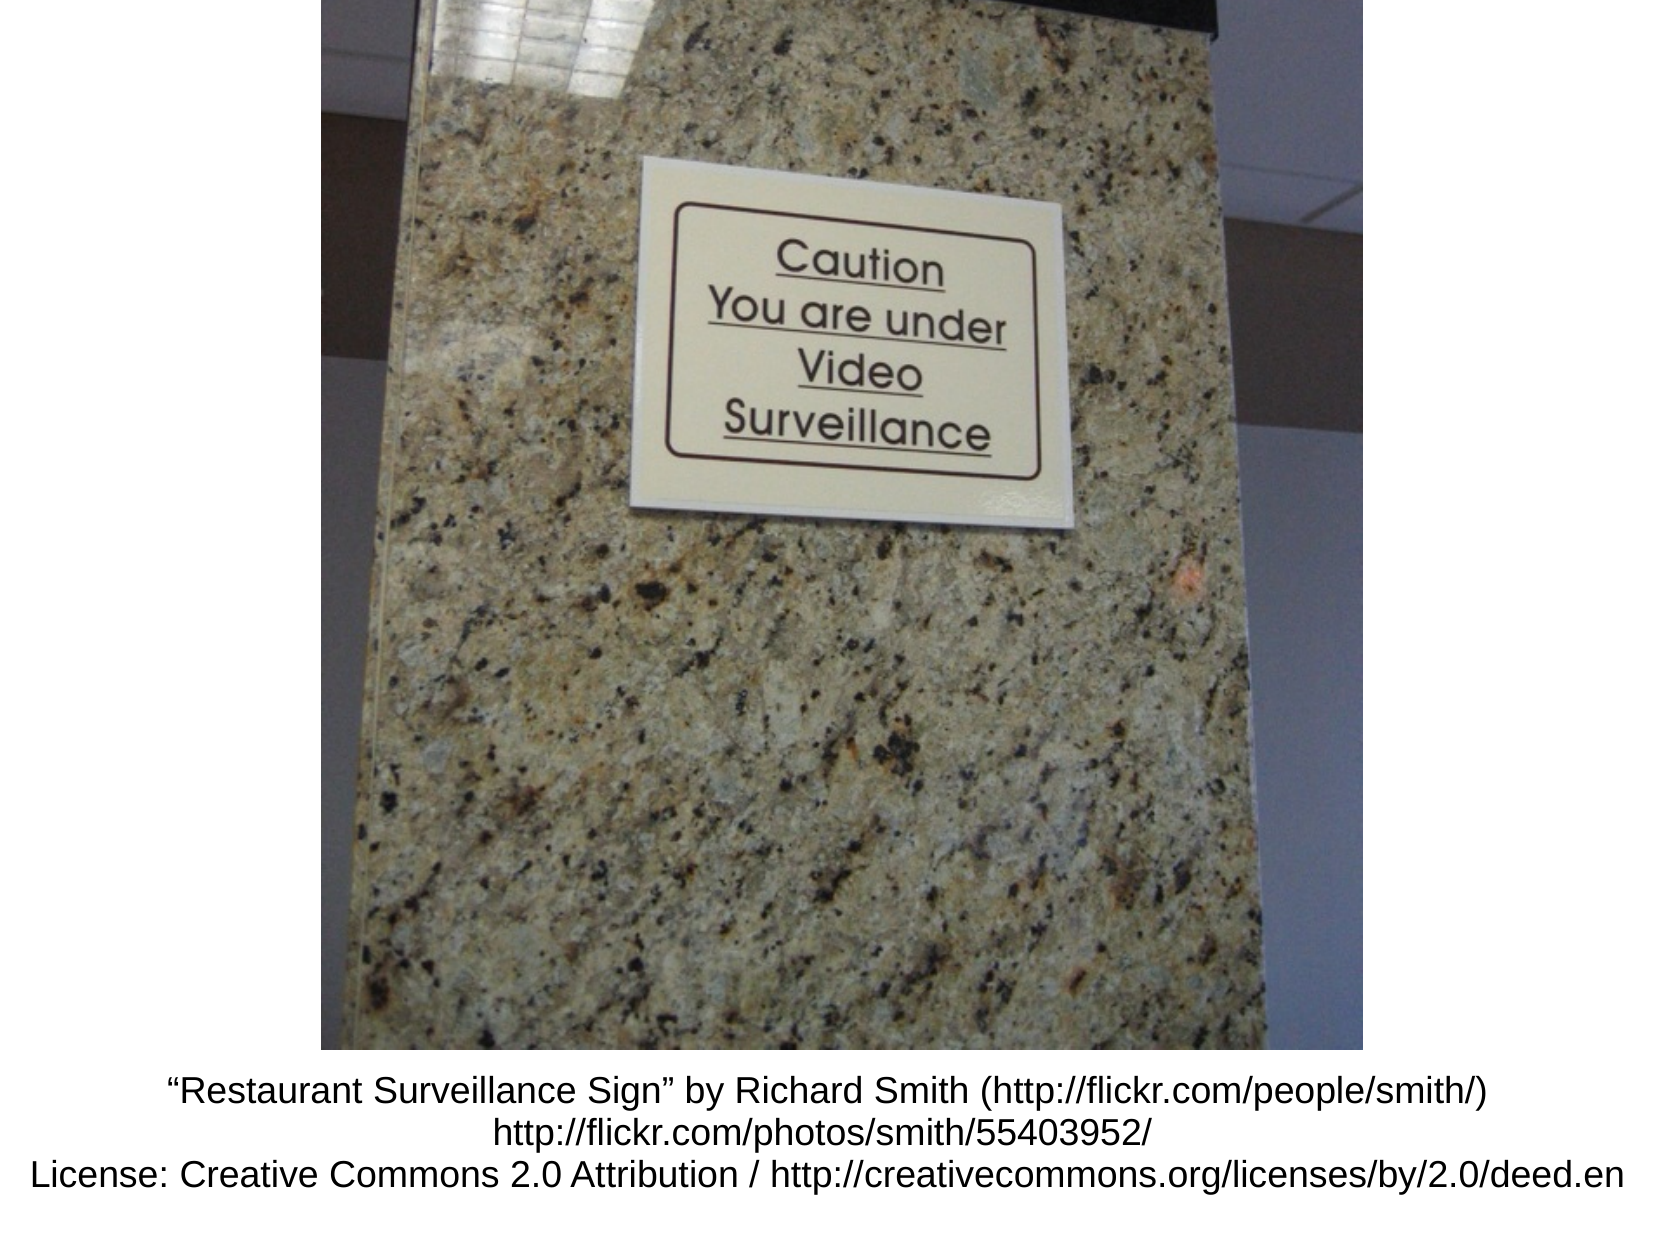

“Restaurant Surveillance Sign” by Richard Smith (http://flickr.com/people/smith/)
http://flickr.com/photos/smith/55403952/
License: Creative Commons 2.0 Attribution / http://creativecommons.org/licenses/by/2.0/deed.en